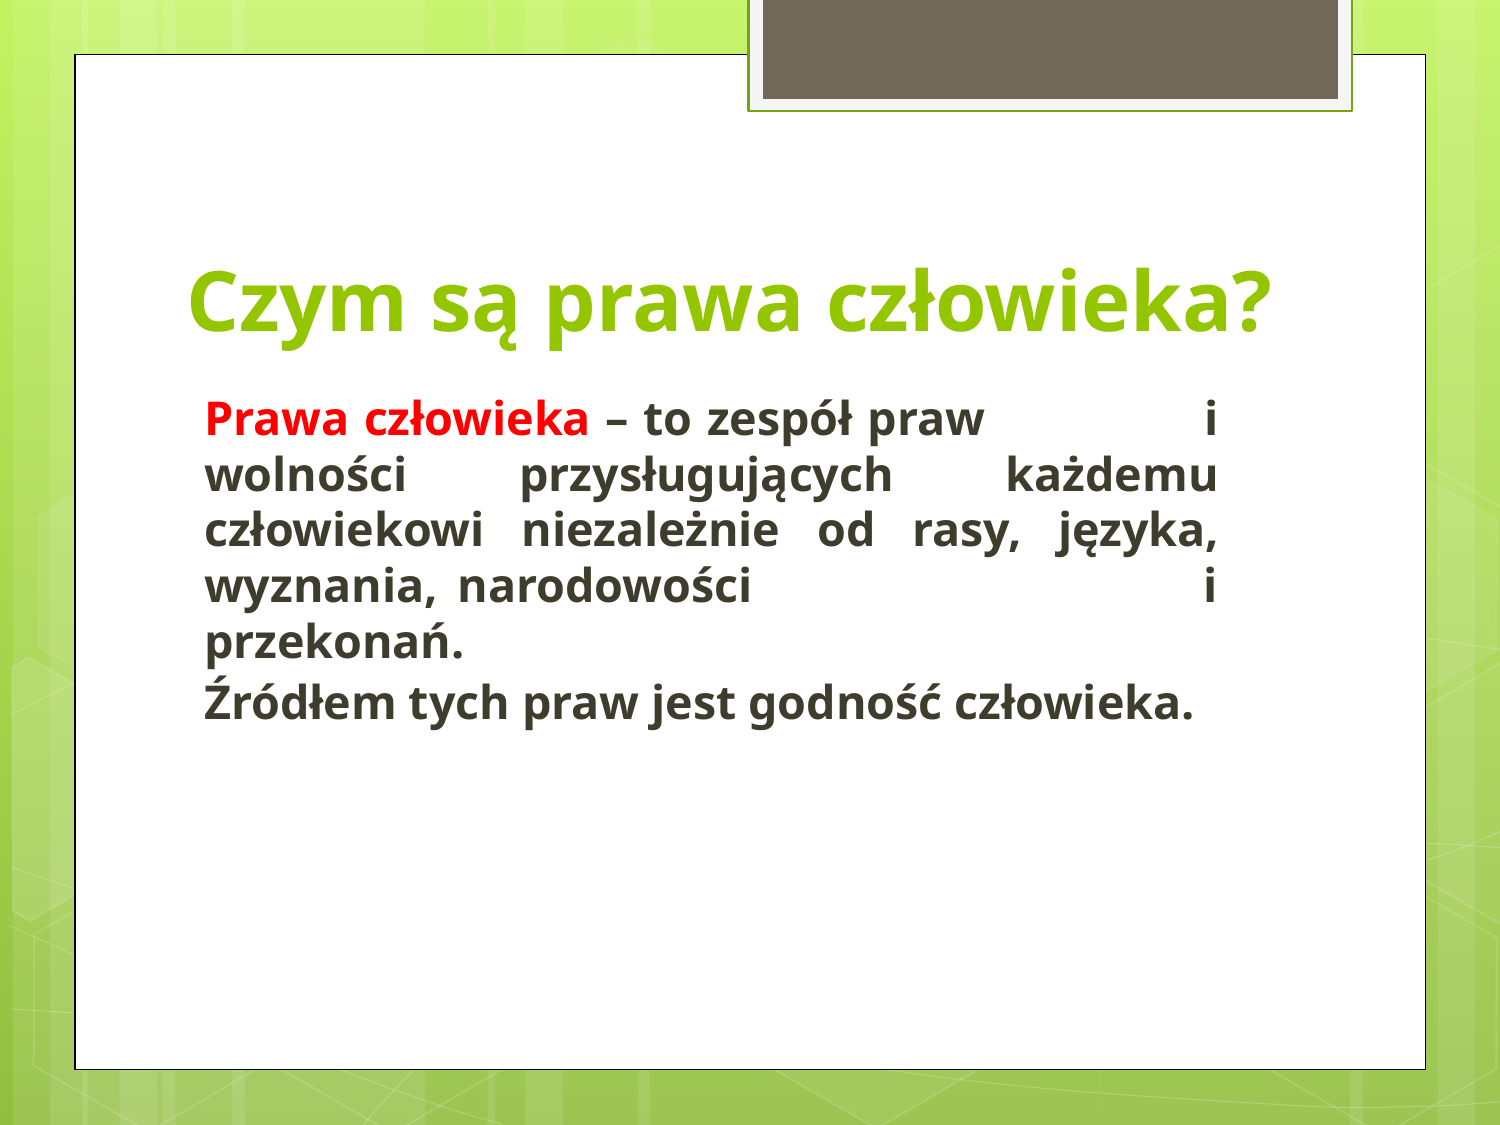

Czym są prawa człowieka?
# Prawa człowieka – to zespół praw i wolności przysługujących każdemu człowiekowi niezależnie od rasy, języka, wyznania, narodowości i przekonań.
Źródłem tych praw jest godność człowieka.